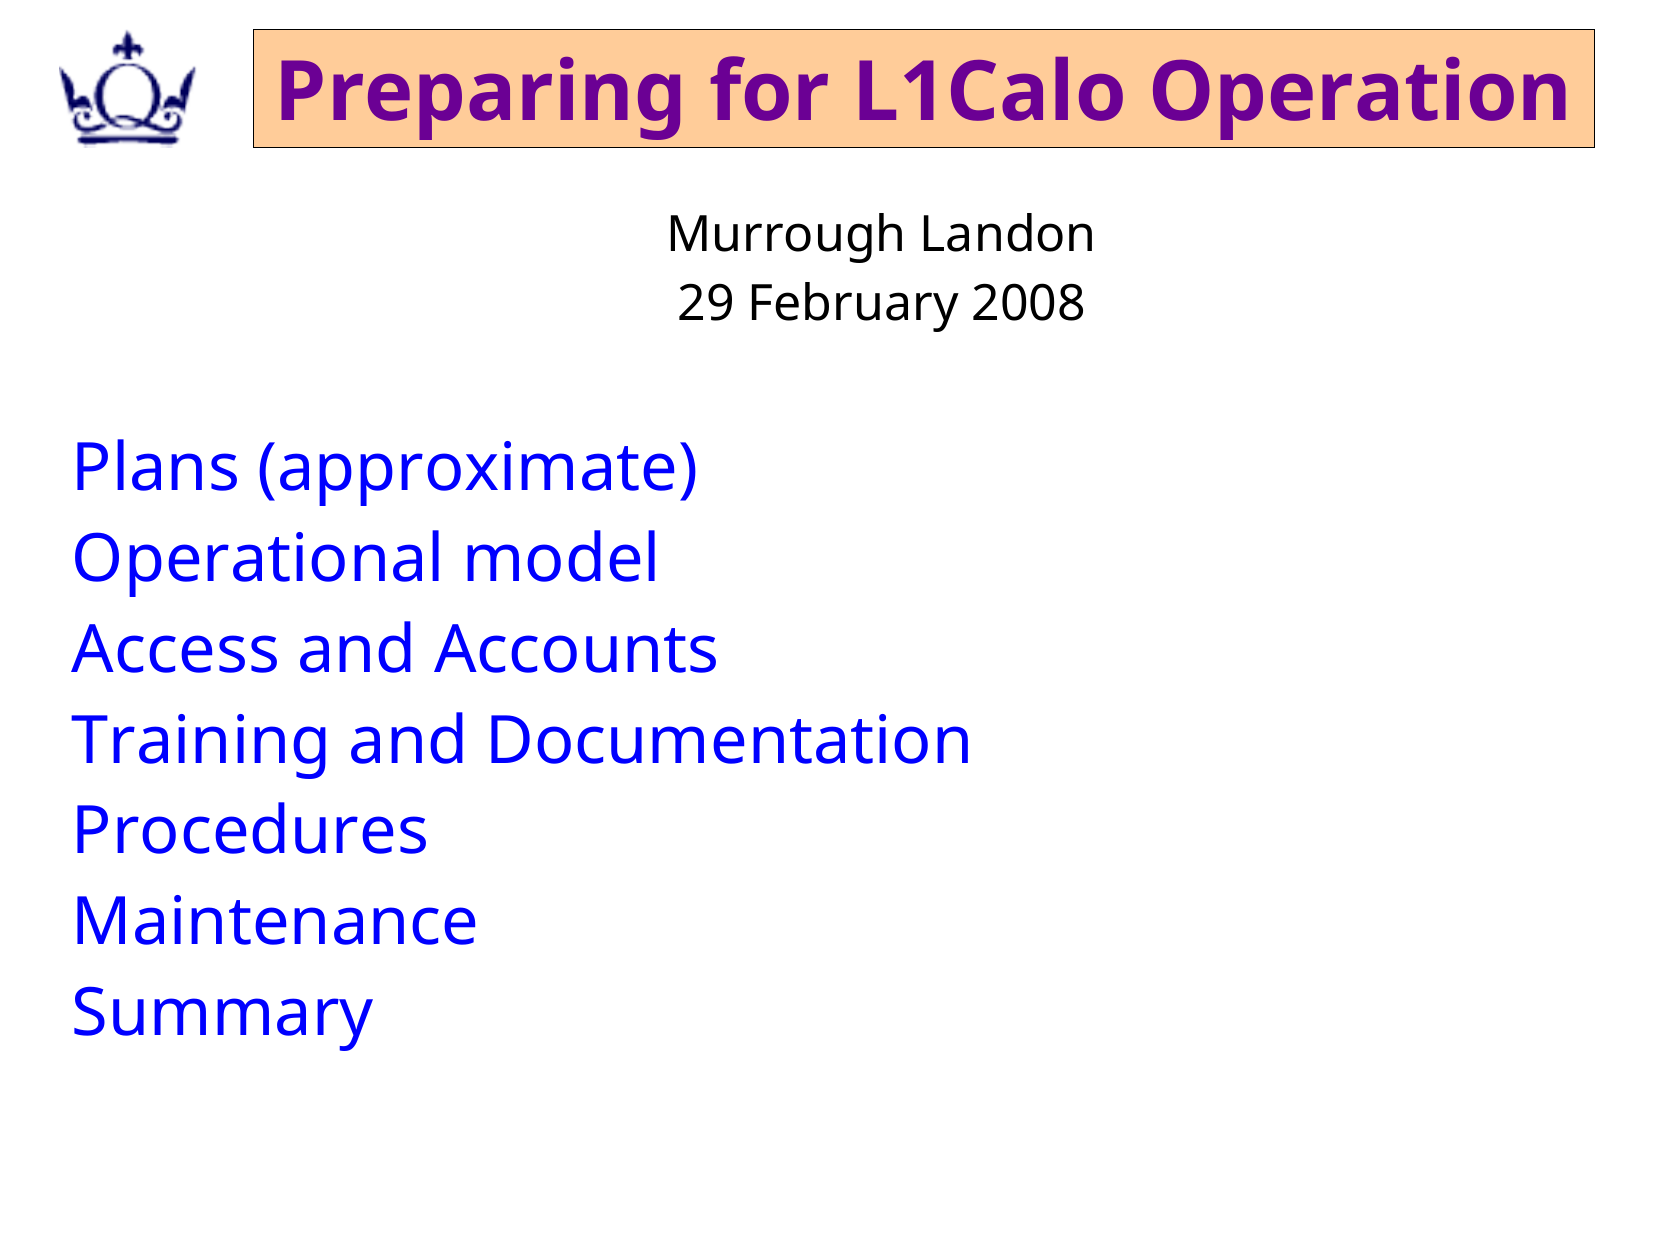

# Preparing for L1Calo Operation
Murrough Landon
29 February 2008
Plans (approximate)
Operational model
Access and Accounts
Training and Documentation
Procedures
Maintenance
Summary